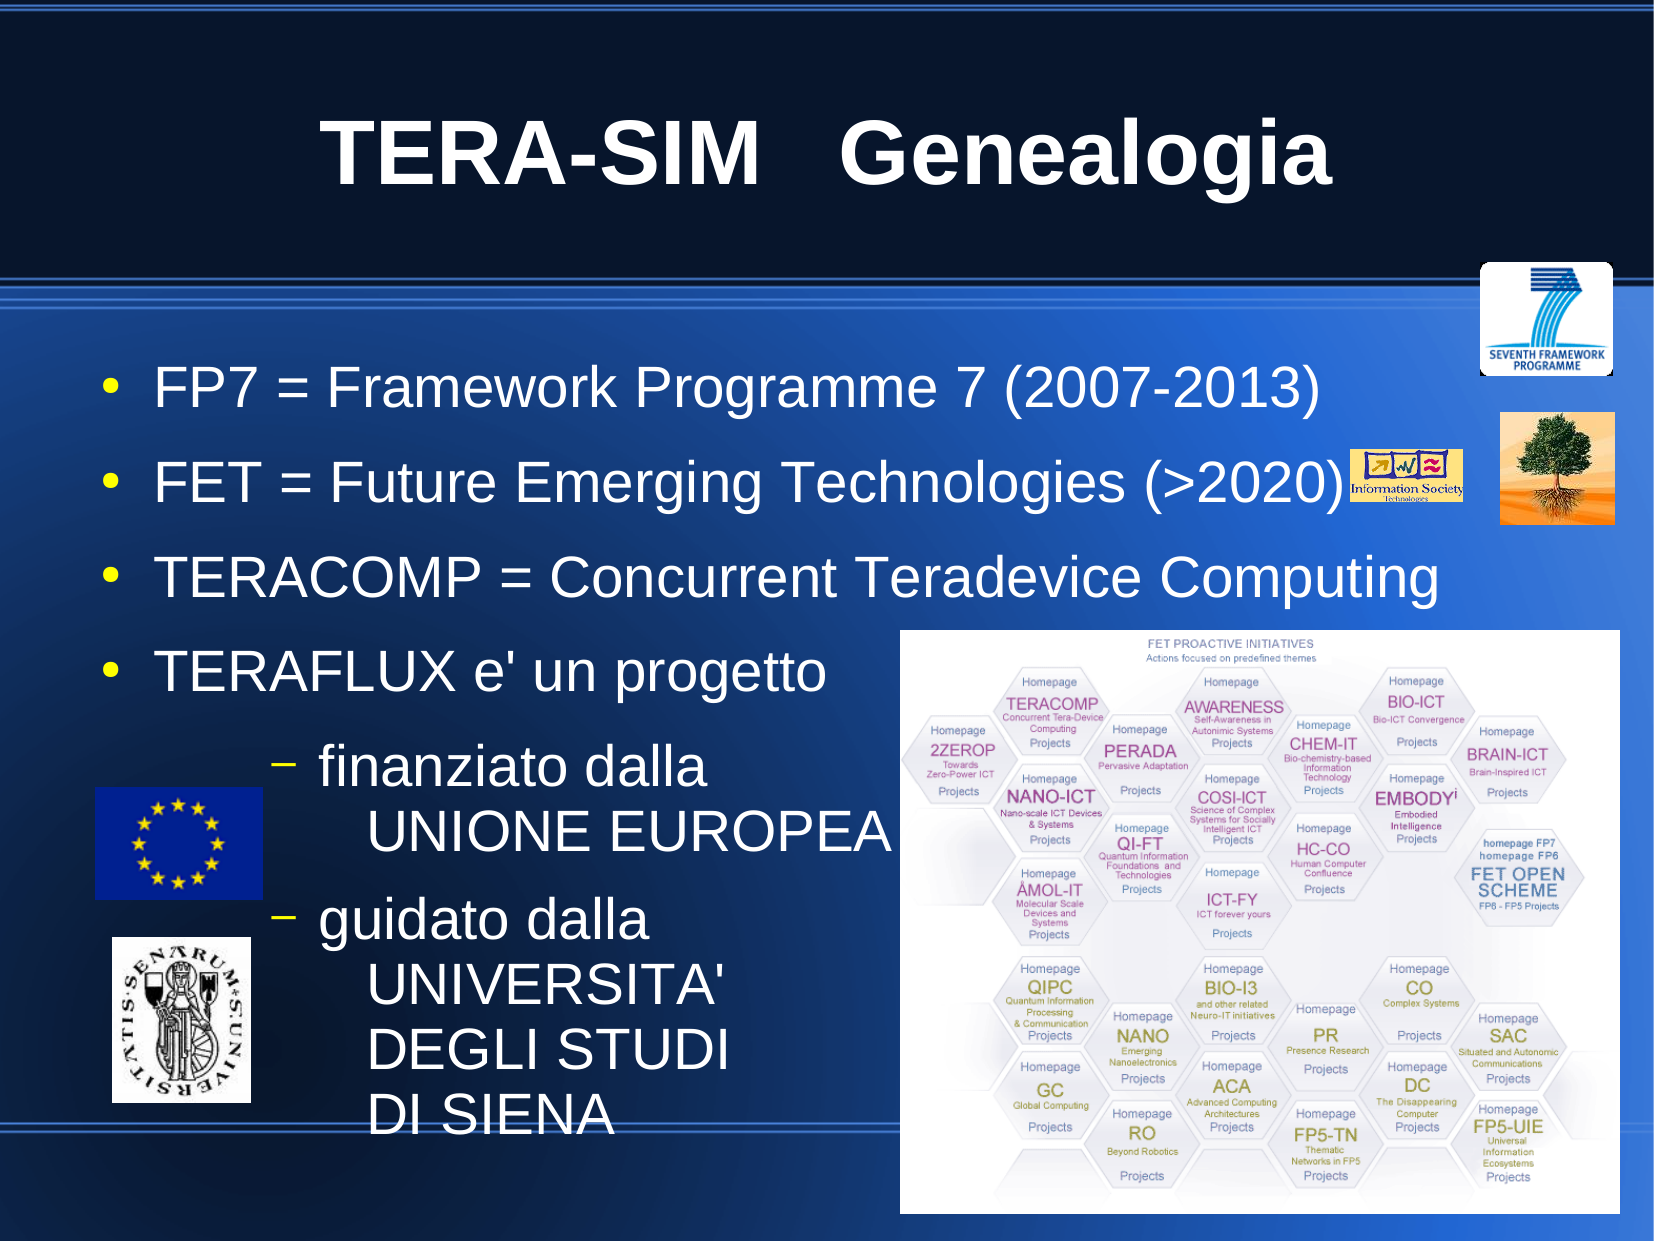

# TERA-SIM Genealogia
FP7 = Framework Programme 7 (2007-2013)
FET = Future Emerging Technologies (>2020)
TERACOMP = Concurrent Teradevice Computing
TERAFLUX e' un progetto
finanziato dalla
UNIONE EUROPEA
guidato dalla
UNIVERSITA'
DEGLI STUDI
DI SIENA